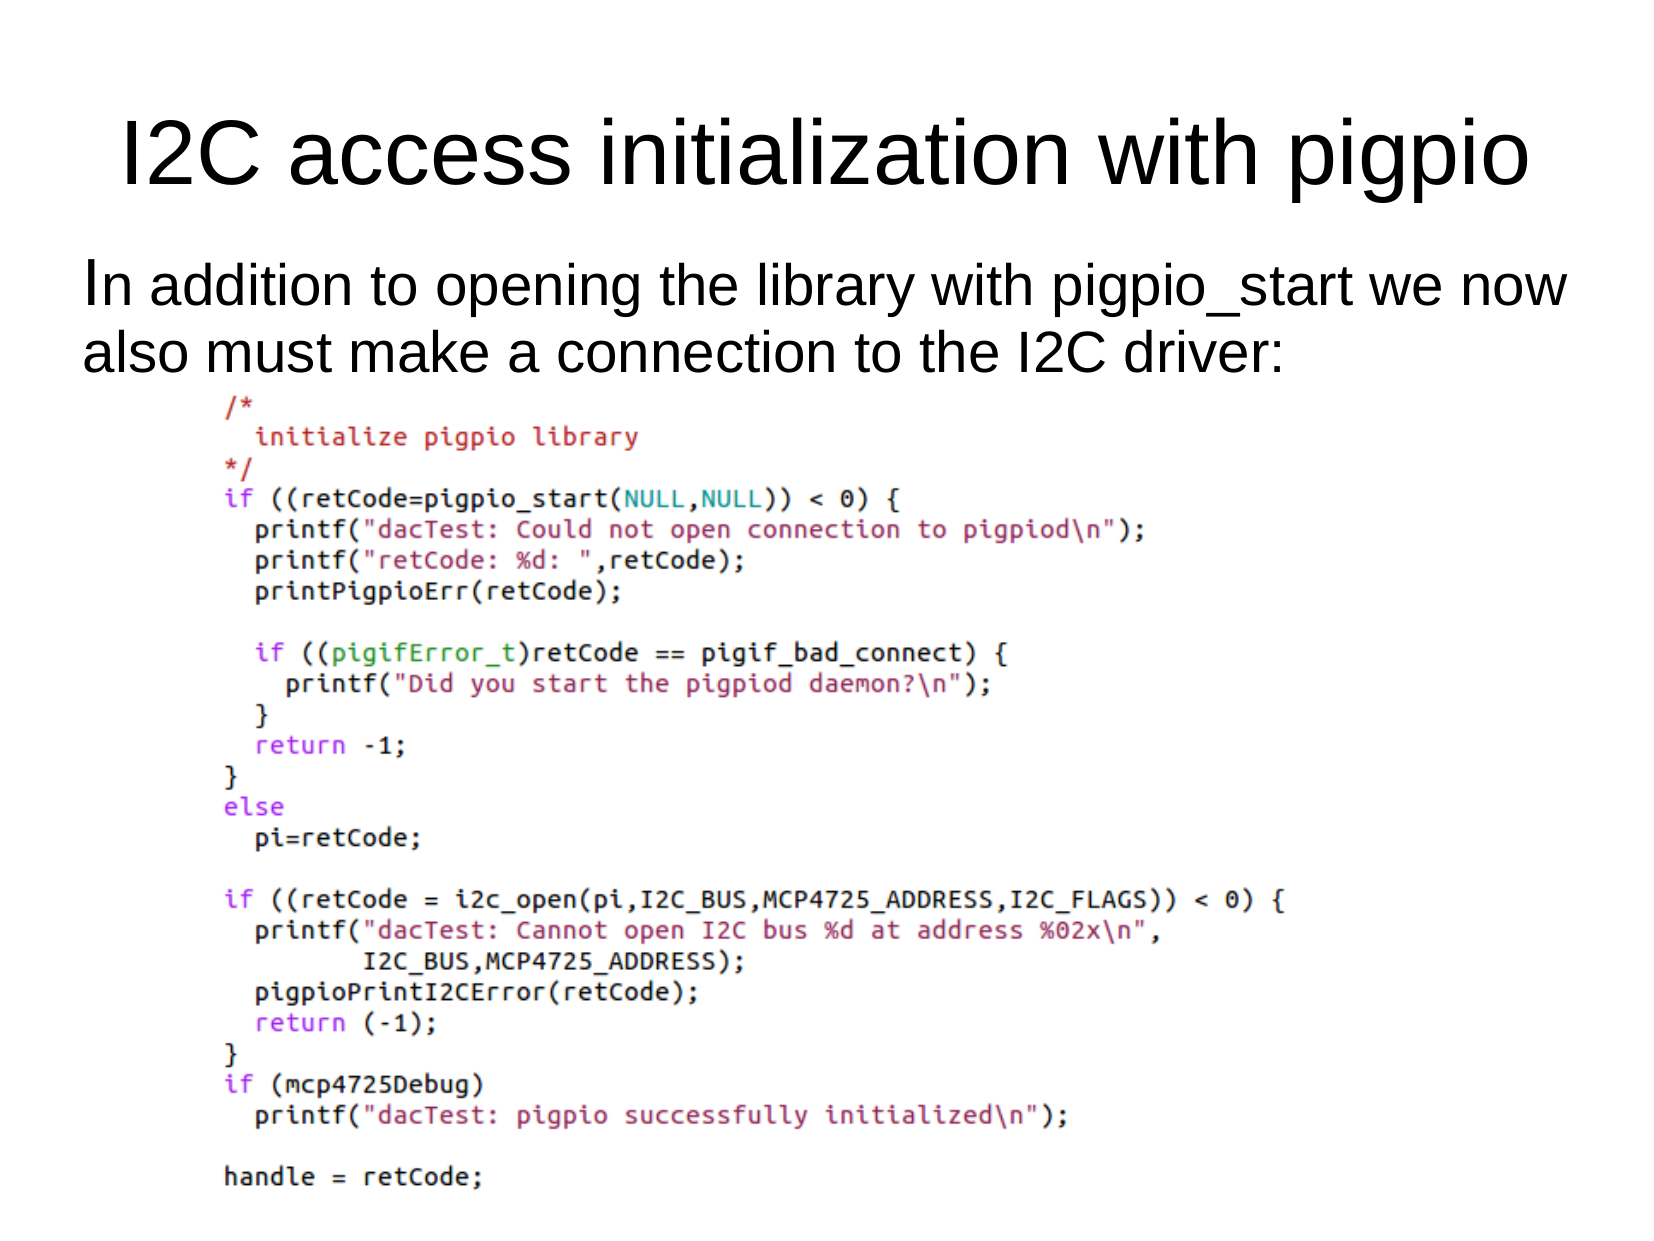

# I2C access initialization with pigpio
In addition to opening the library with pigpio_start we now also must make a connection to the I2C driver: